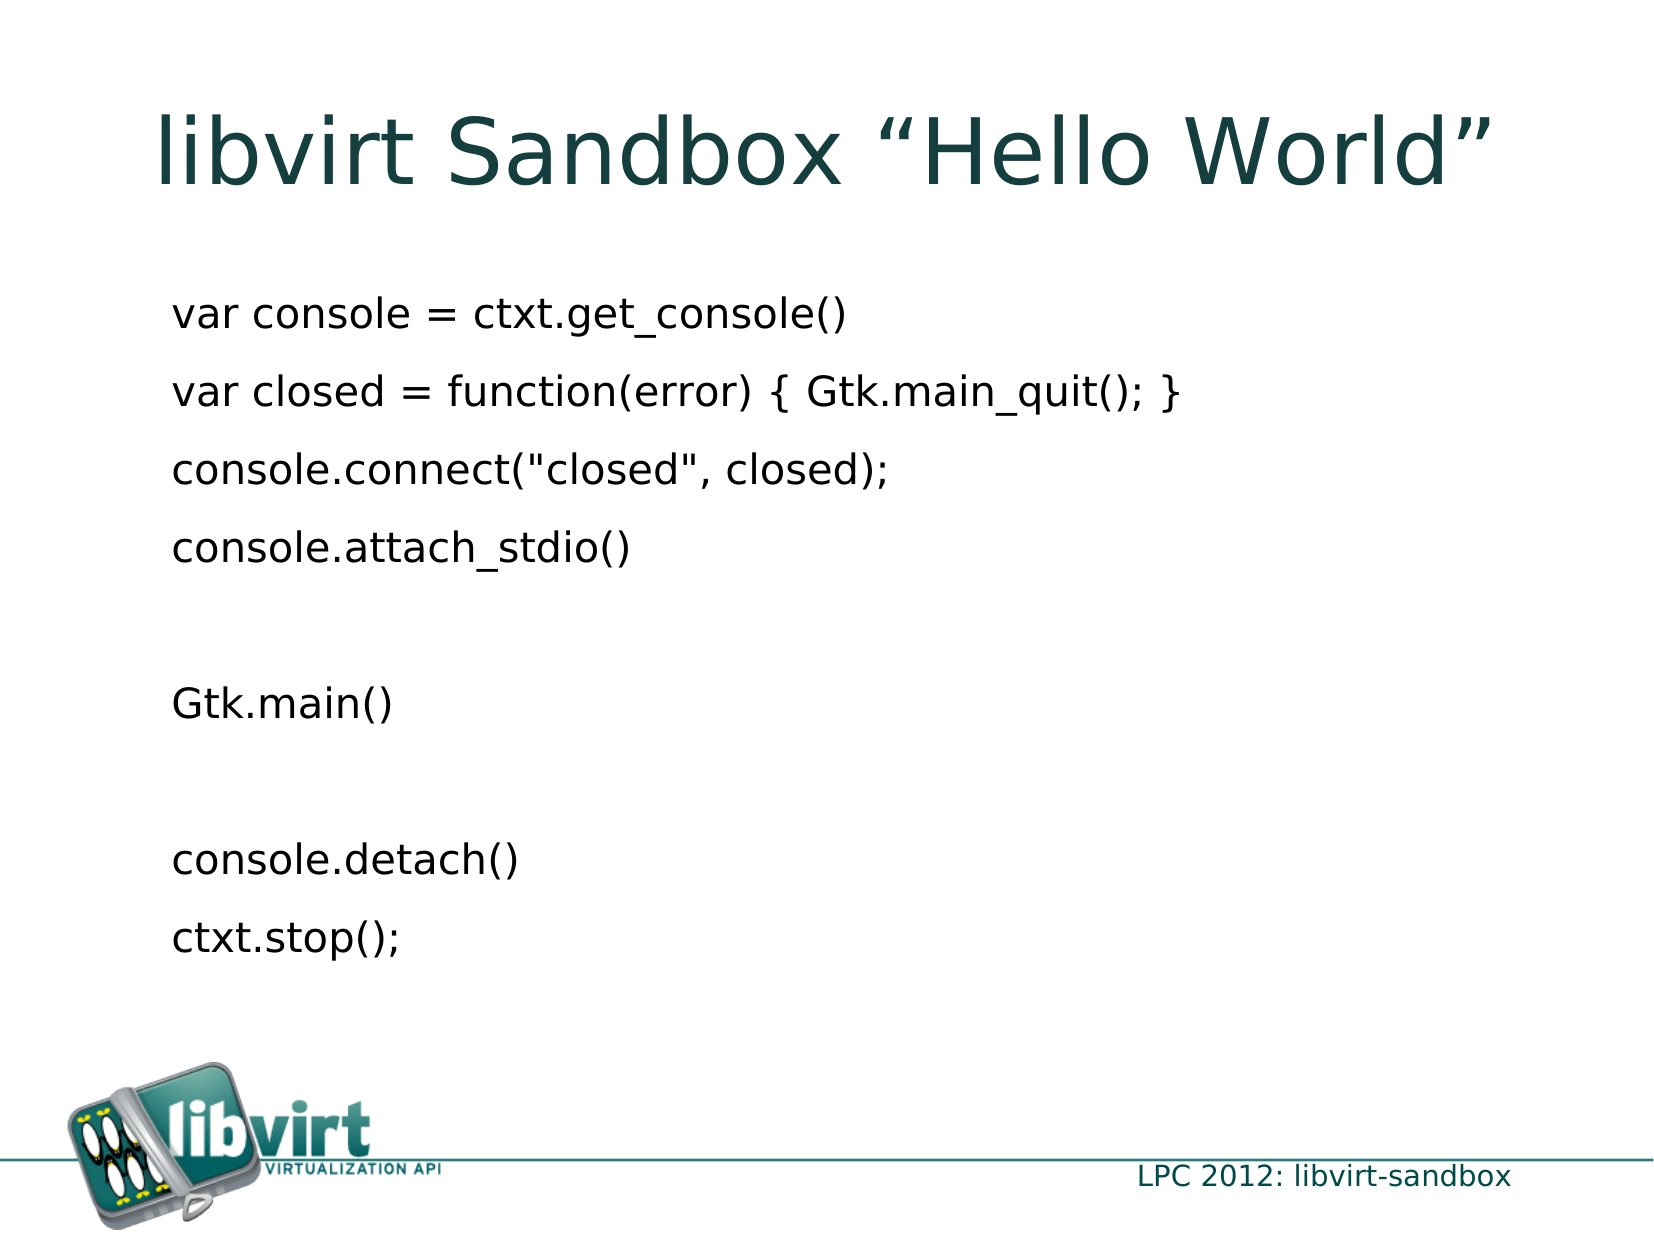

# libvirt Sandbox “Hello World”
var console = ctxt.get_console()
var closed = function(error) { Gtk.main_quit(); }
console.connect("closed", closed);
console.attach_stdio()
Gtk.main()
console.detach()
ctxt.stop();
LPC 2012: libvirt-sandbox